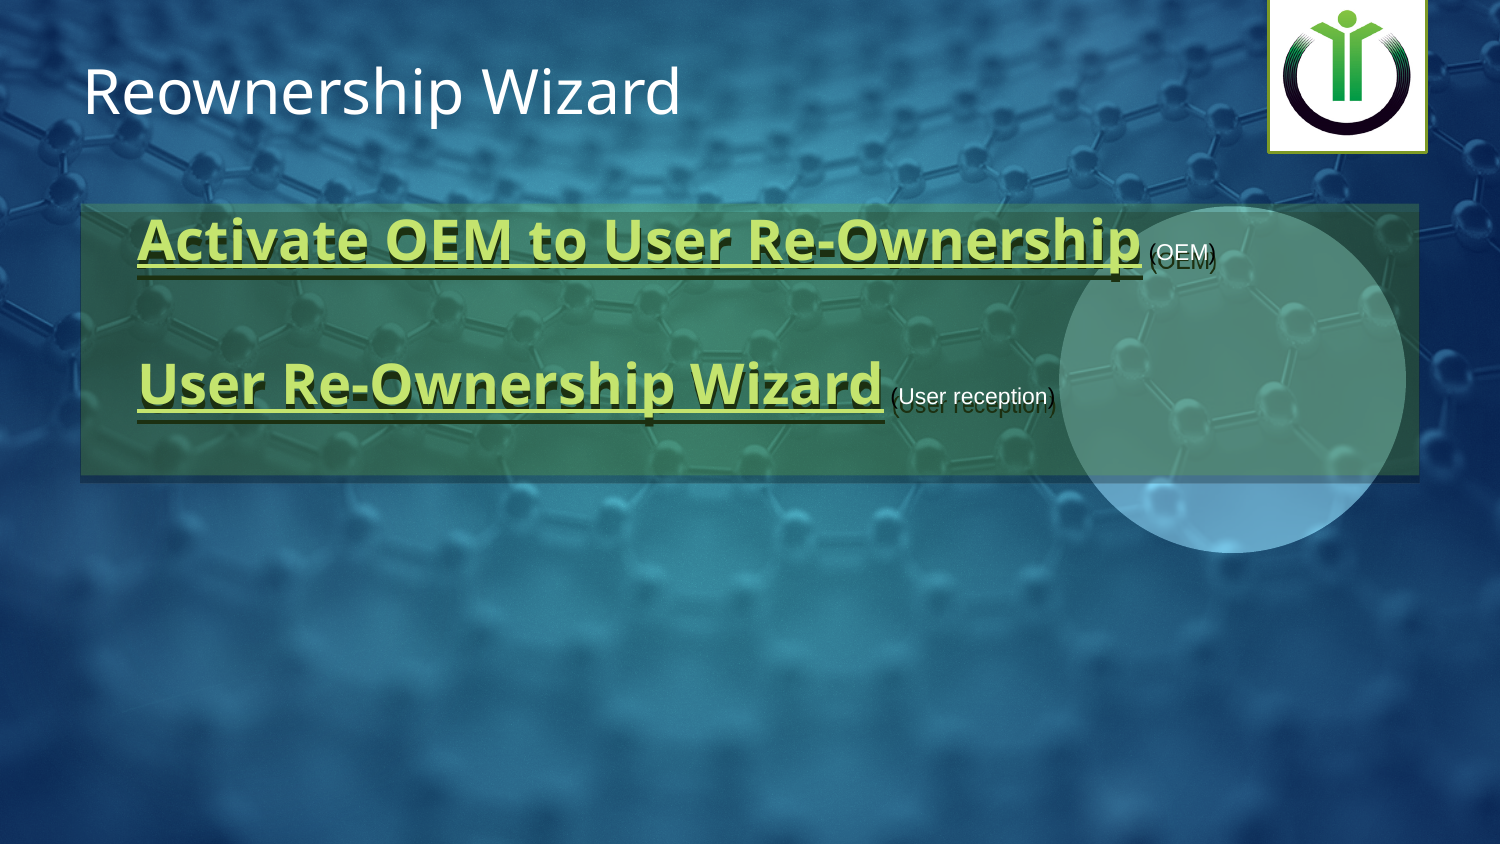

Reownership Wizard
Activate OEM to User Re-Ownership (OEM)
User Re-Ownership Wizard (User reception)